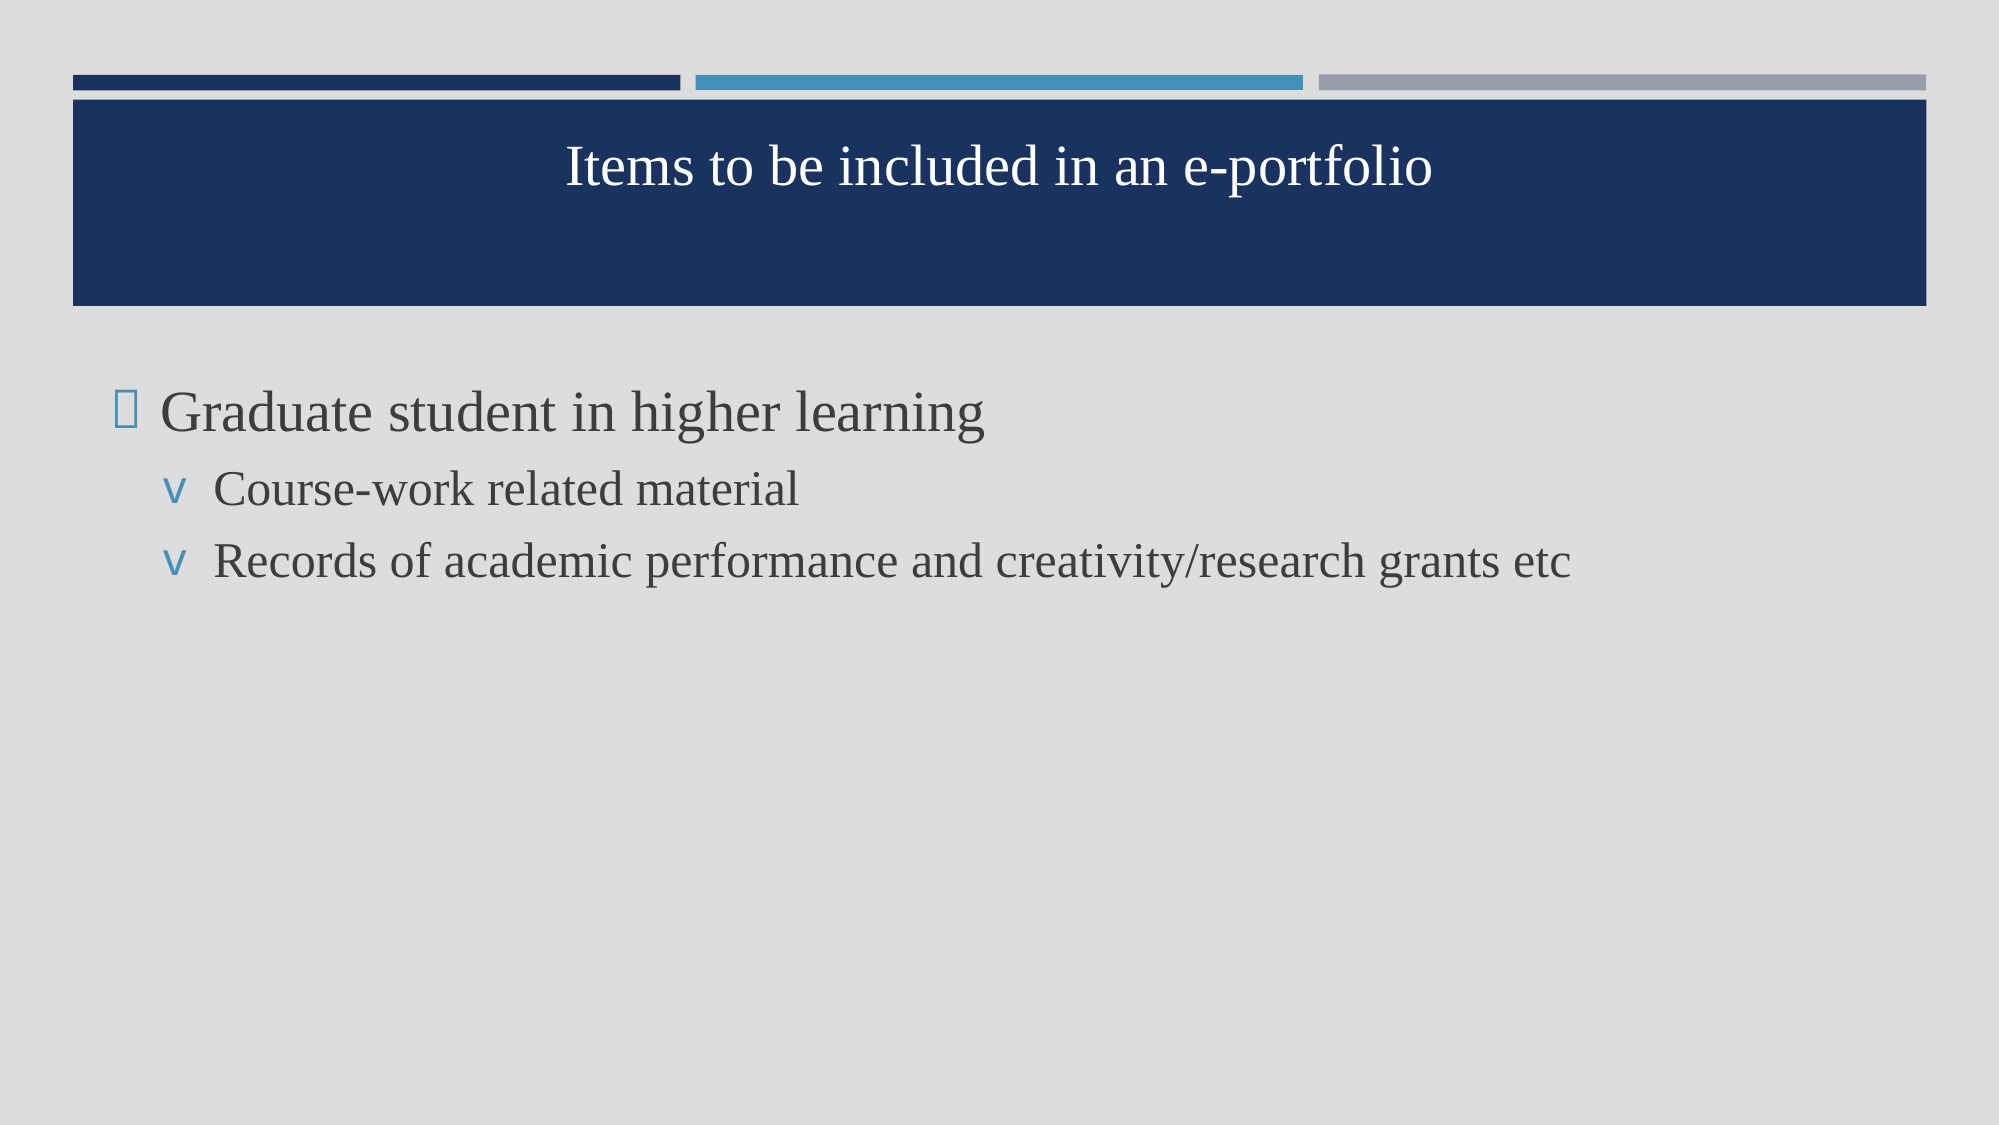

# Items to be included in an e-portfolio
Graduate student in higher learning
Course-work related material
Records of academic performance and creativity/research grants etc